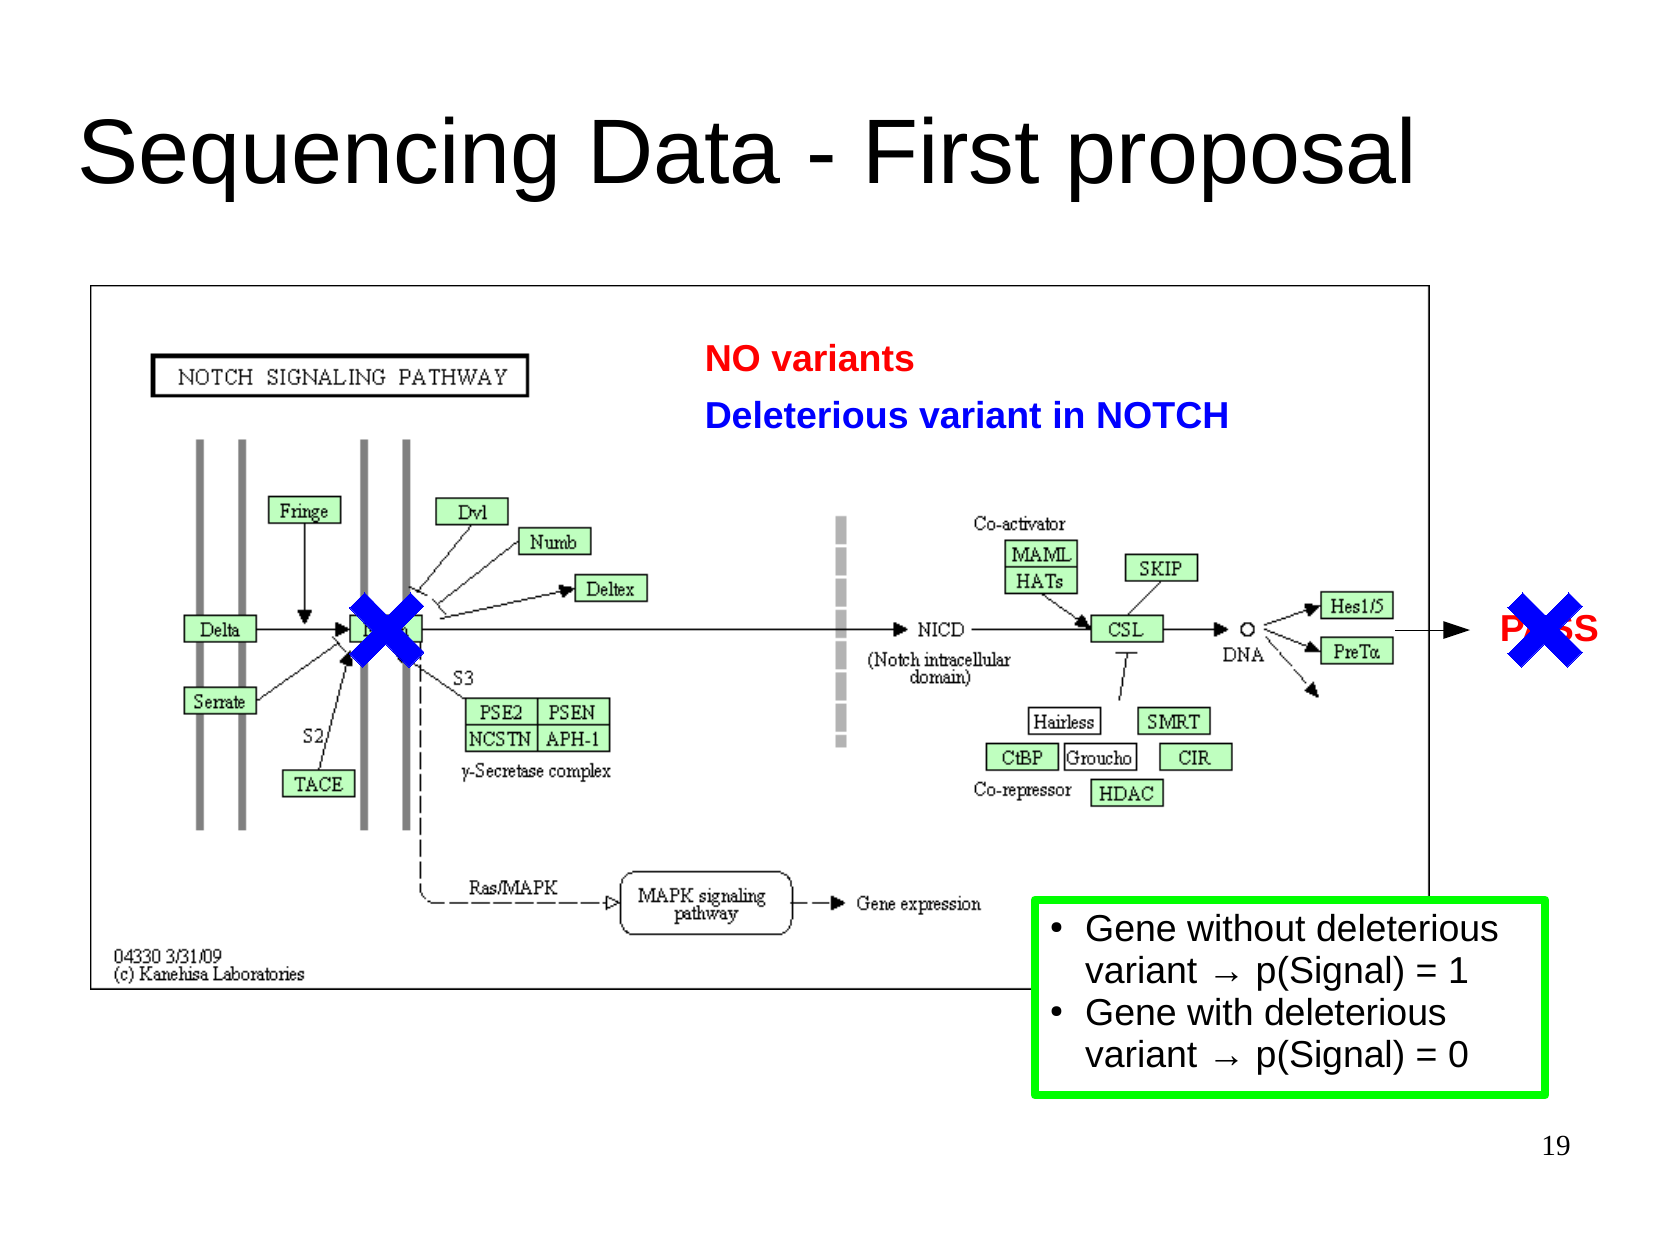

Sequencing Data - First proposal
NO variants
Deleterious variant in NOTCH
PASS
Gene without deleterious variant → p(Signal) = 1
Gene with deleterious variant → p(Signal) = 0
19